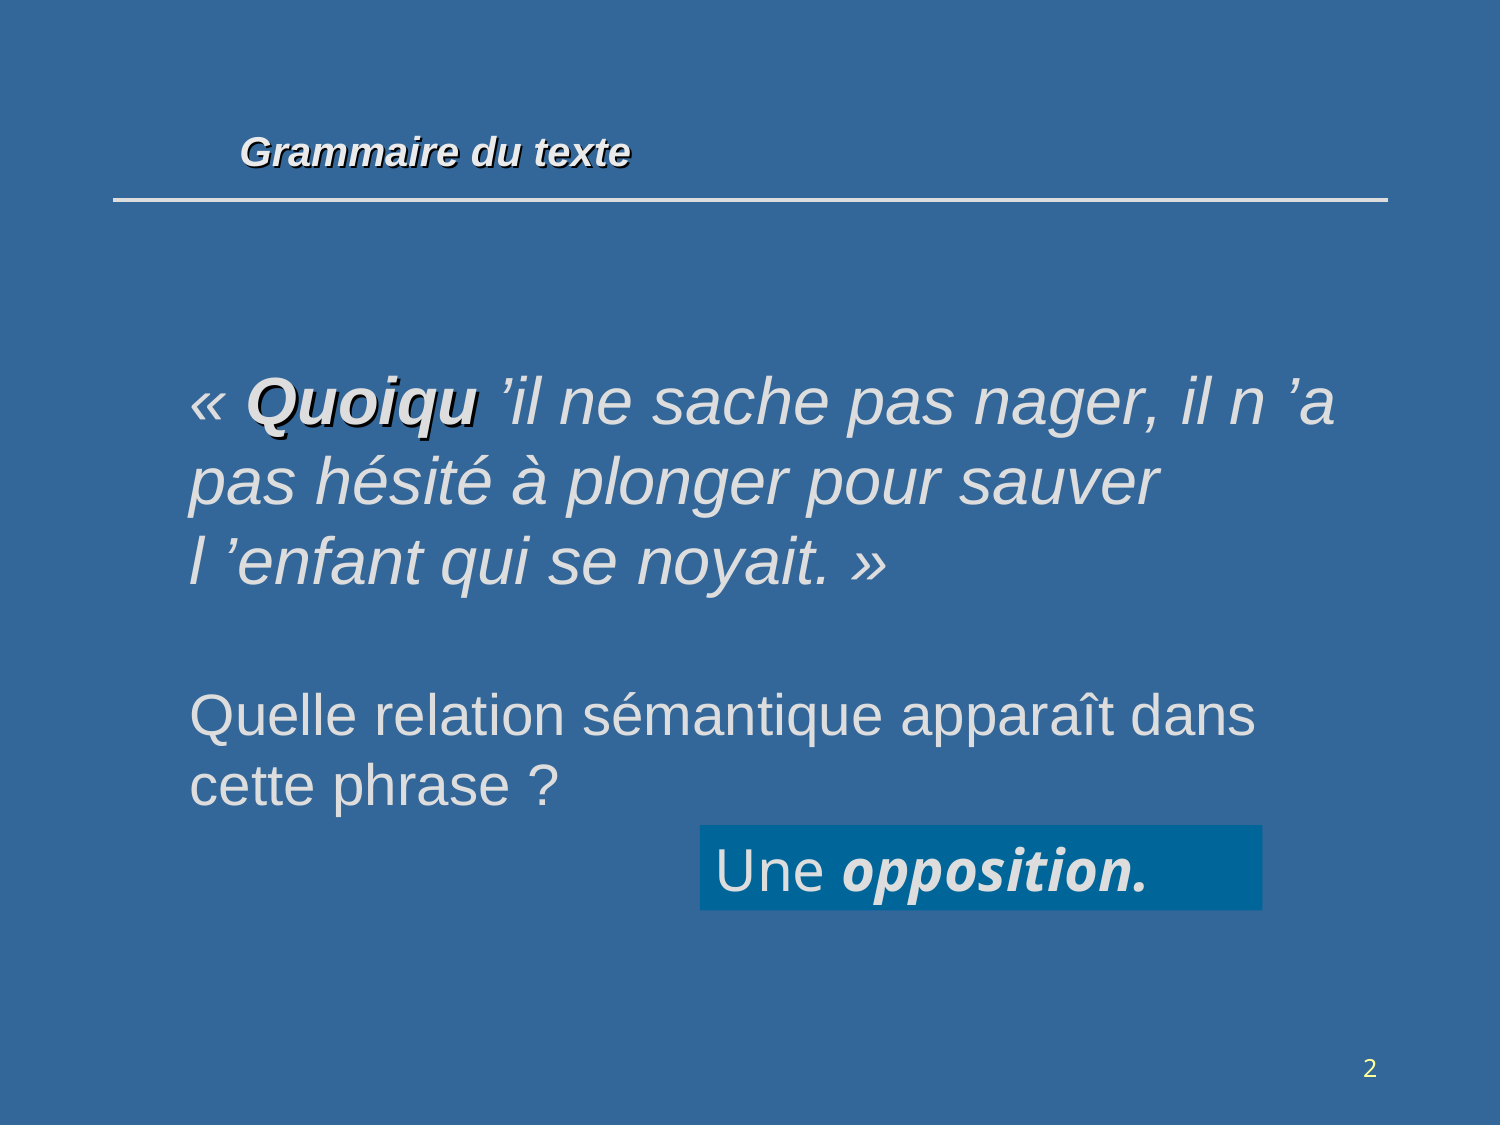

Grammaire du texte
« Quoiqu ’il ne sache pas nager, il n ’a pas hésité à plonger pour sauver l ’enfant qui se noyait. »
Quelle relation sémantique apparaît dans cette phrase ?
Une opposition.
2